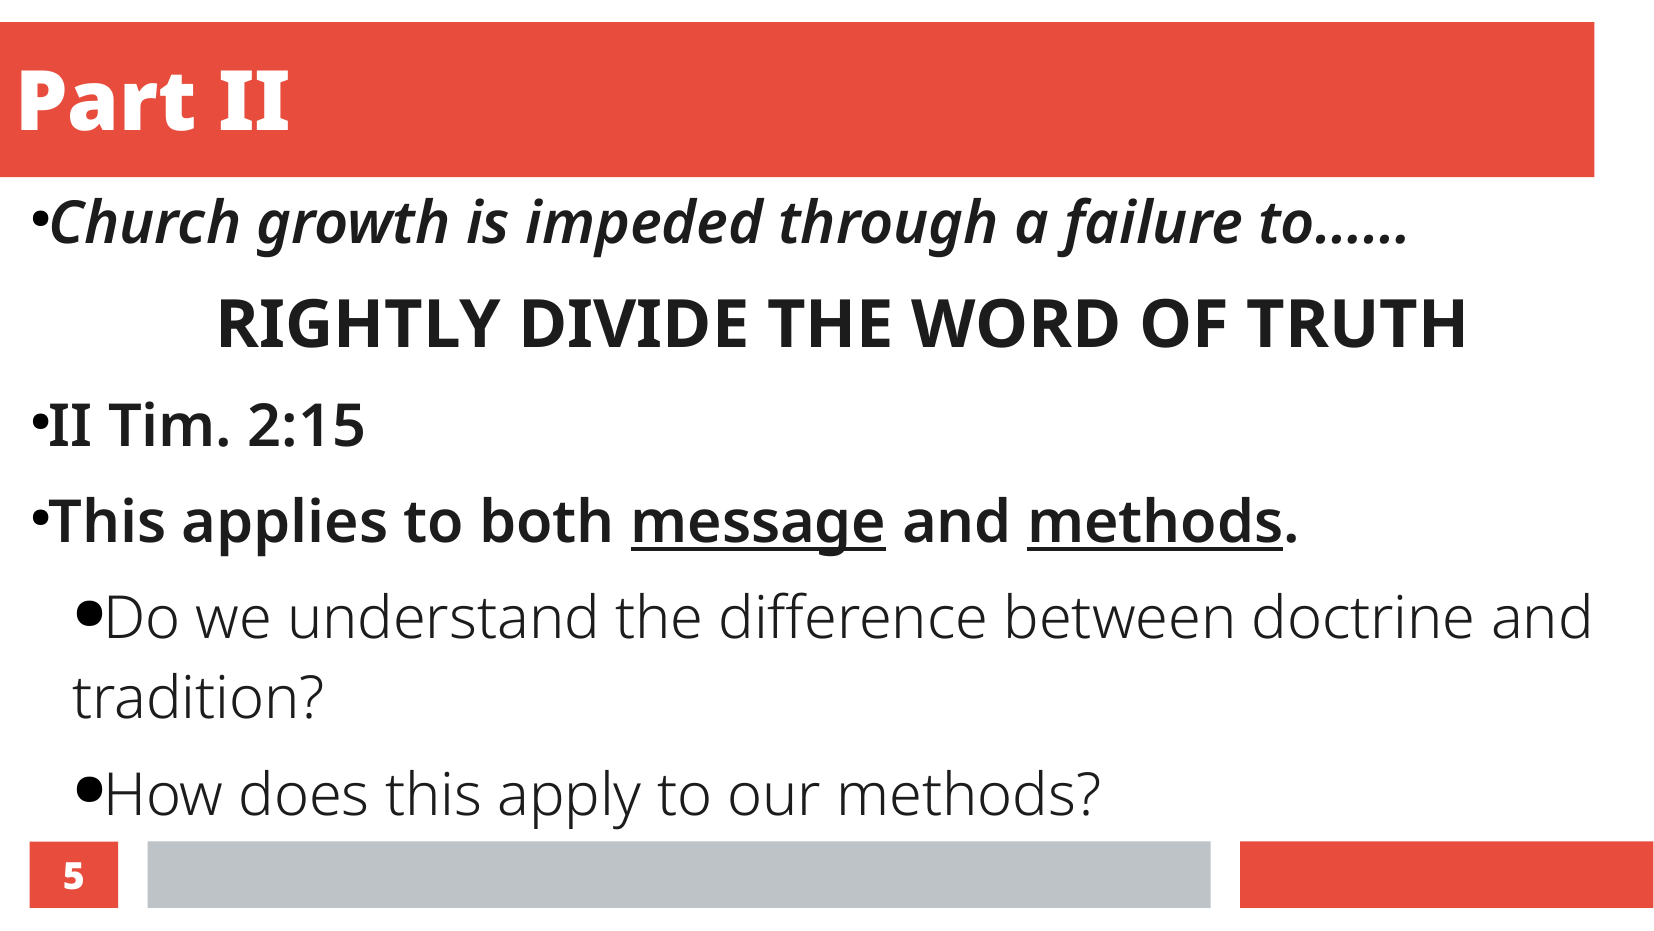

# HINDRANCES TO CHURCH GROWTH-Part II
Church growth is impeded through a failure to……
RIGHTLY DIVIDE THE WORD OF TRUTH
II Tim. 2:15
This applies to both message and methods.
Do we understand the difference between doctrine and tradition?
How does this apply to our methods?
5